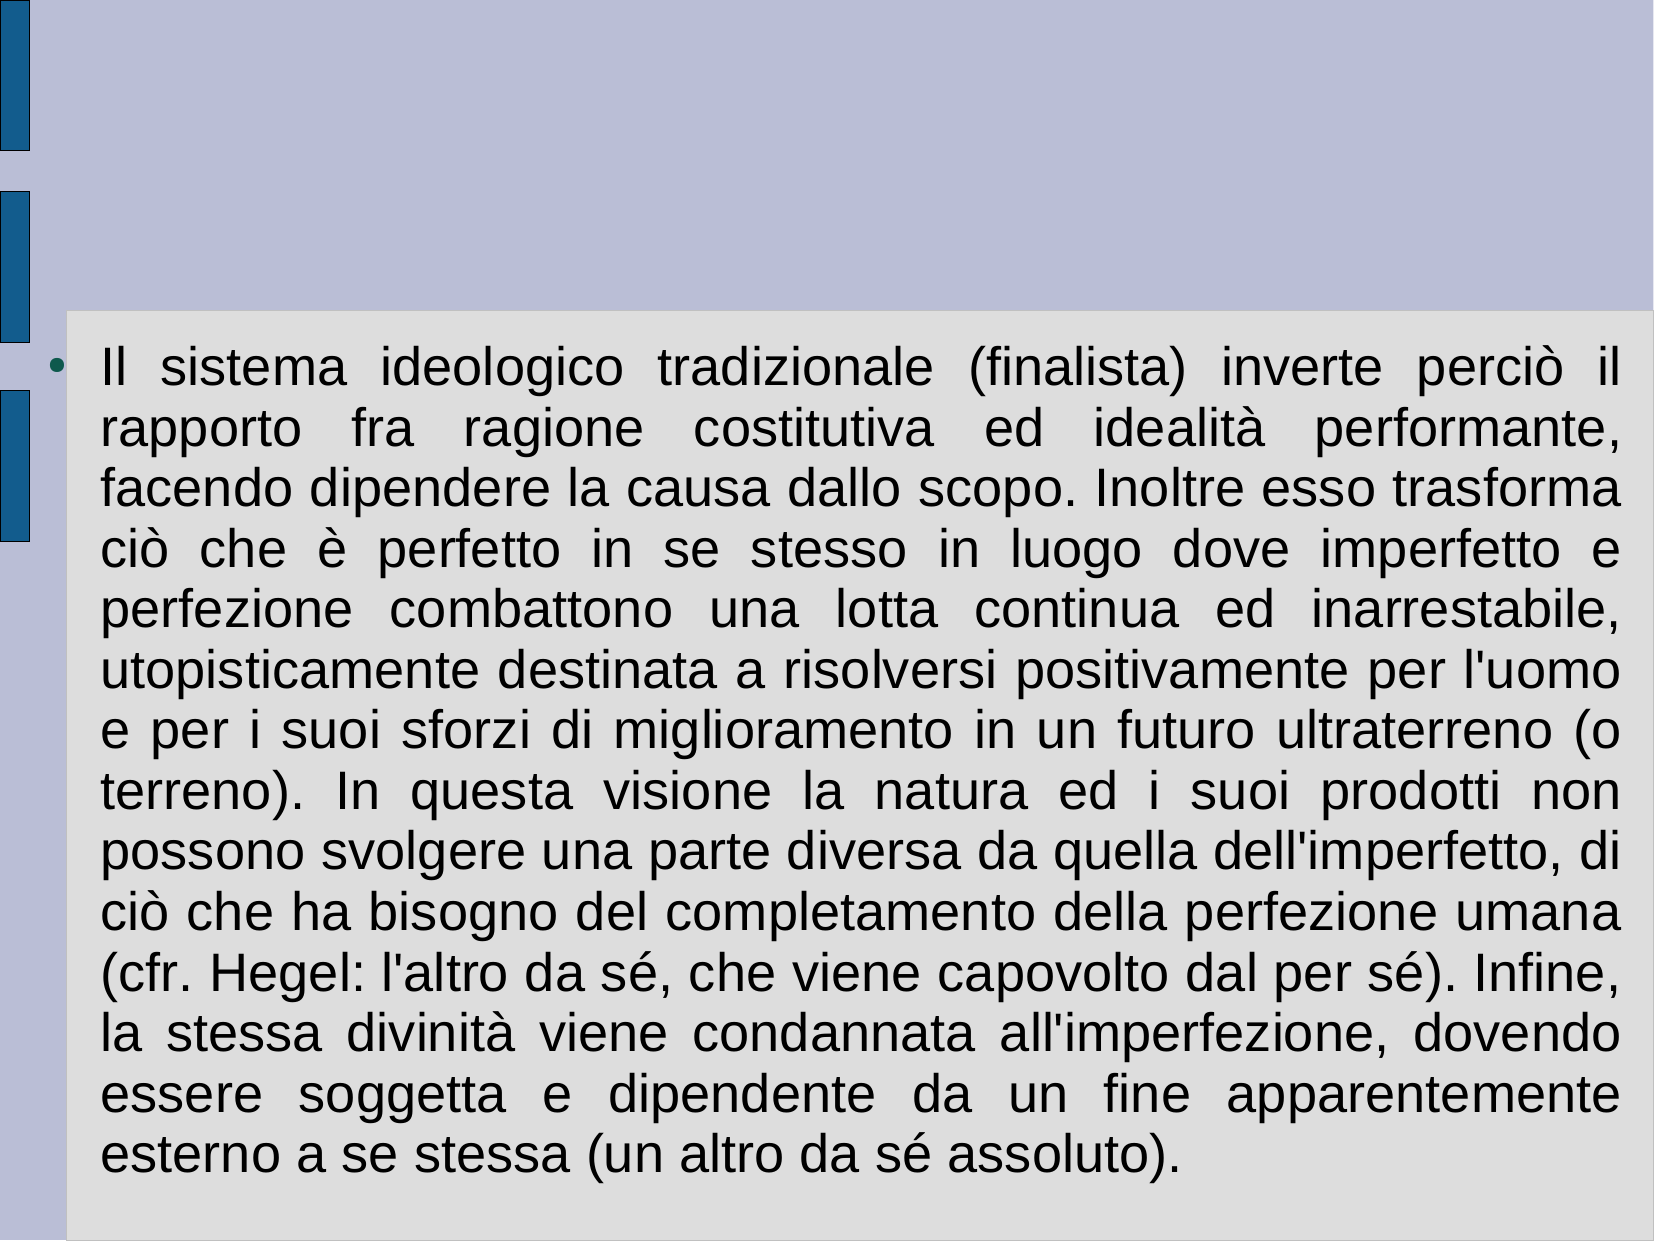

#
Il sistema ideologico tradizionale (finalista) inverte perciò il rapporto fra ragione costitutiva ed idealità performante, facendo dipendere la causa dallo scopo. Inoltre esso trasforma ciò che è perfetto in se stesso in luogo dove imperfetto e perfezione combattono una lotta continua ed inarrestabile, utopisticamente destinata a risolversi positivamente per l'uomo e per i suoi sforzi di miglioramento in un futuro ultraterreno (o terreno). In questa visione la natura ed i suoi prodotti non possono svolgere una parte diversa da quella dell'imperfetto, di ciò che ha bisogno del completamento della perfezione umana (cfr. Hegel: l'altro da sé, che viene capovolto dal per sé). Infine, la stessa divinità viene condannata all'imperfezione, dovendo essere soggetta e dipendente da un fine apparentemente esterno a se stessa (un altro da sé assoluto).